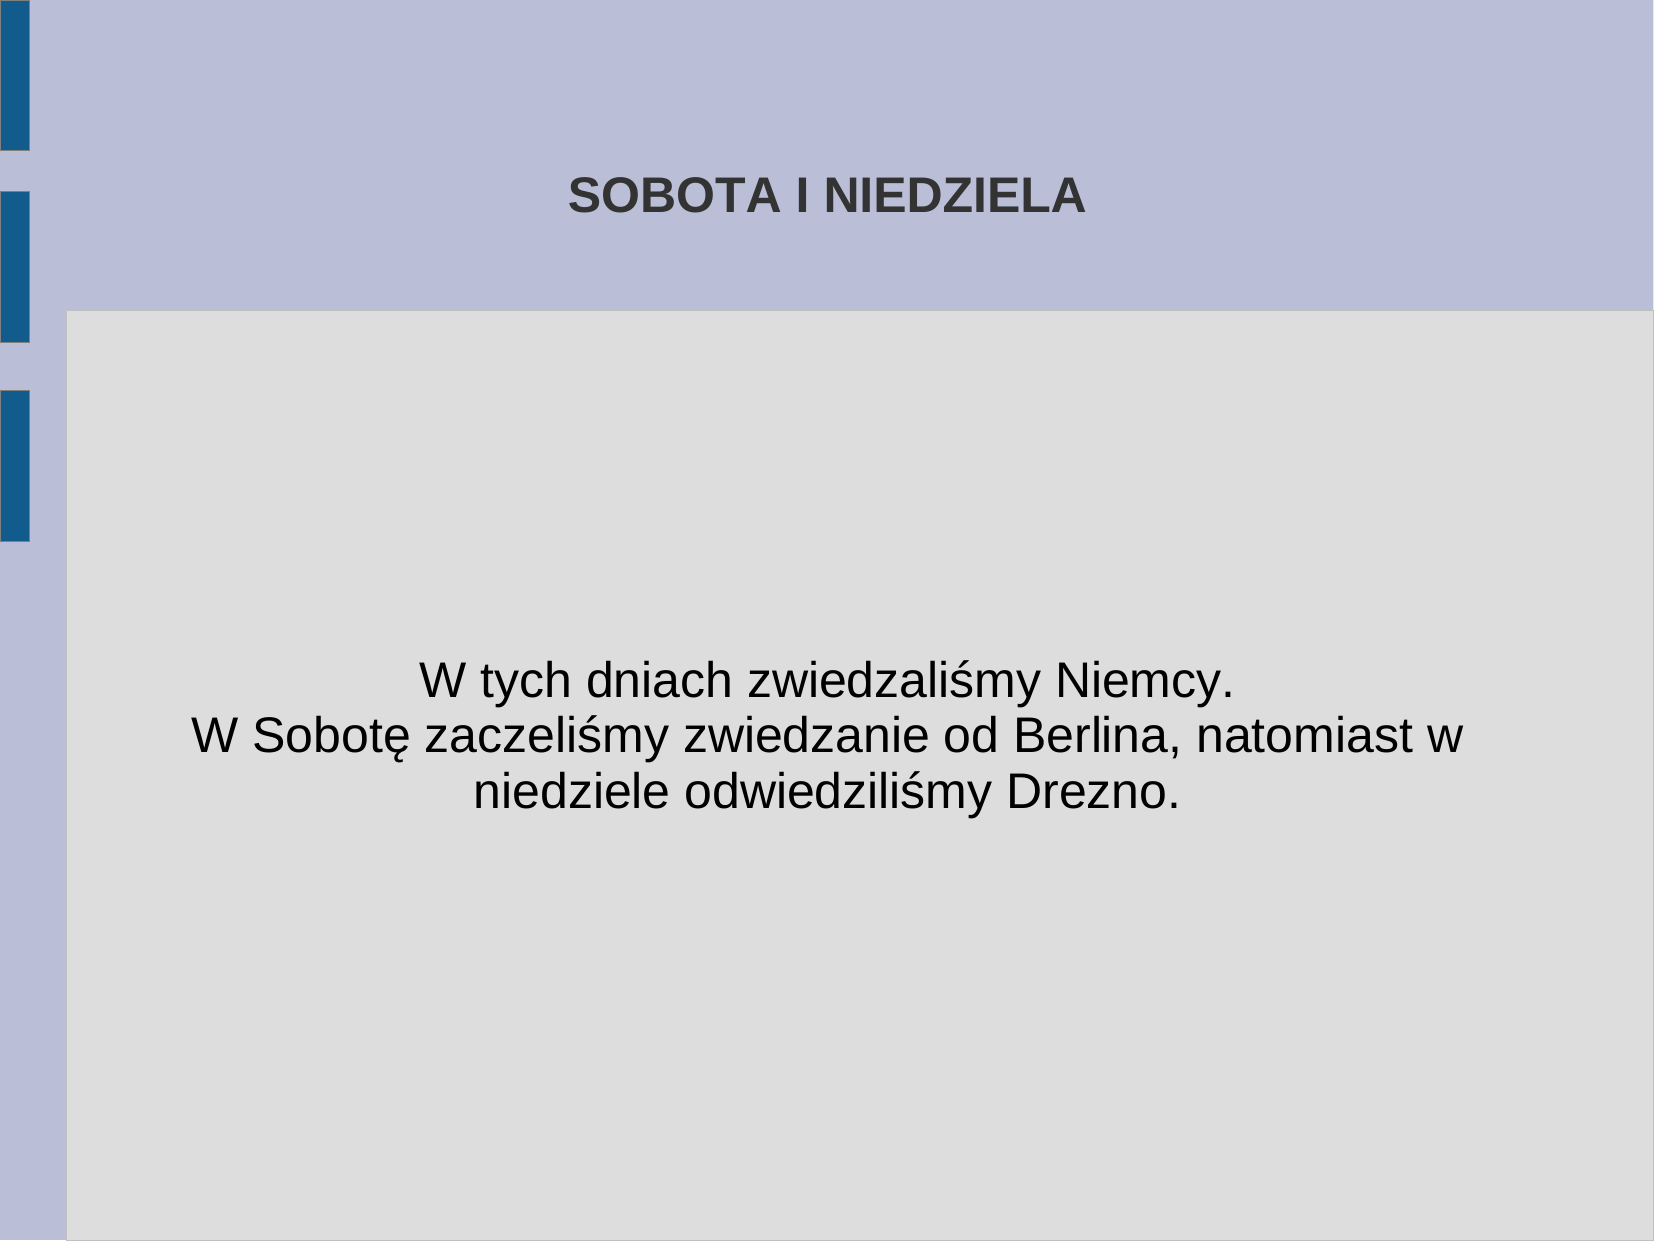

# SOBOTA I NIEDZIELA
W tych dniach zwiedzaliśmy Niemcy.
W Sobotę zaczeliśmy zwiedzanie od Berlina, natomiast w niedziele odwiedziliśmy Drezno.